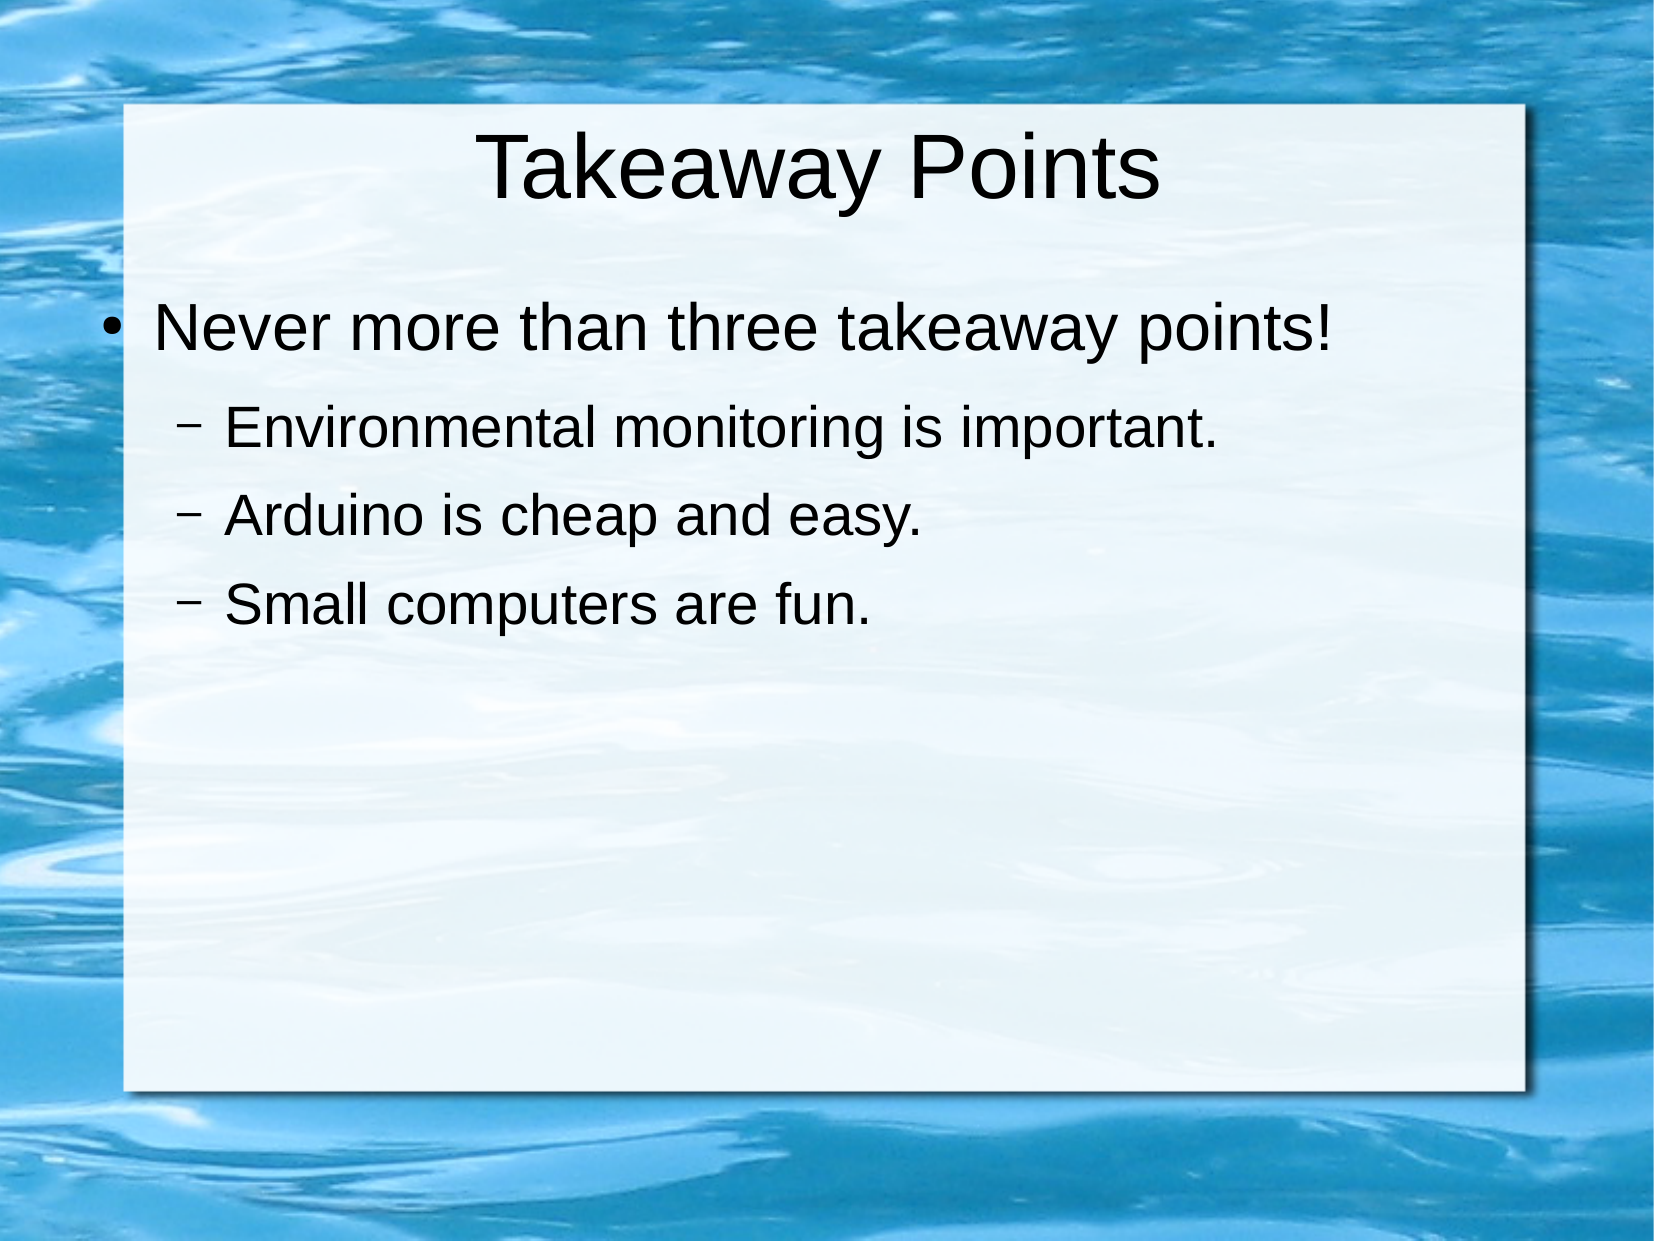

# Takeaway Points
Never more than three takeaway points!
Environmental monitoring is important.
Arduino is cheap and easy.
Small computers are fun.